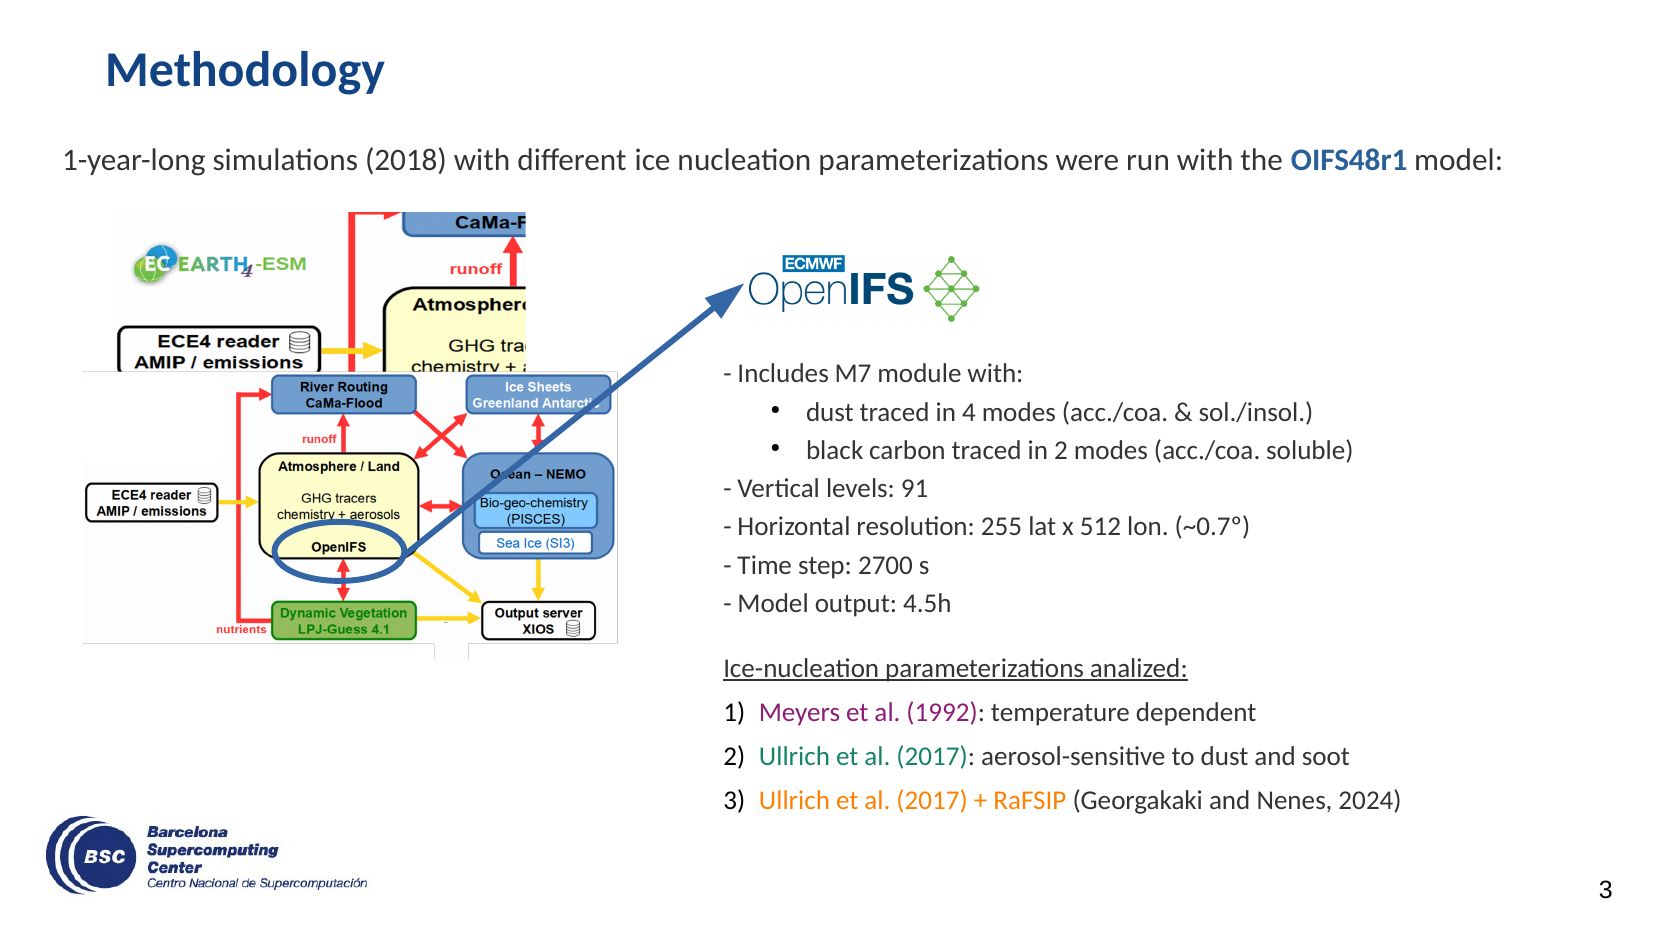

Methodology
1-year-long simulations (2018) with different ice nucleation parameterizations were run with the OIFS48r1 model:
- Includes M7 module with:
dust traced in 4 modes (acc./coa. & sol./insol.)
black carbon traced in 2 modes (acc./coa. soluble)
- Vertical levels: 91
- Horizontal resolution: 255 lat x 512 lon. (~0.7º)
- Time step: 2700 s
- Model output: 4.5h
Ice-nucleation parameterizations analized:
Meyers et al. (1992): temperature dependent
Ullrich et al. (2017): aerosol-sensitive to dust and soot
Ullrich et al. (2017) + RaFSIP (Georgakaki and Nenes, 2024)